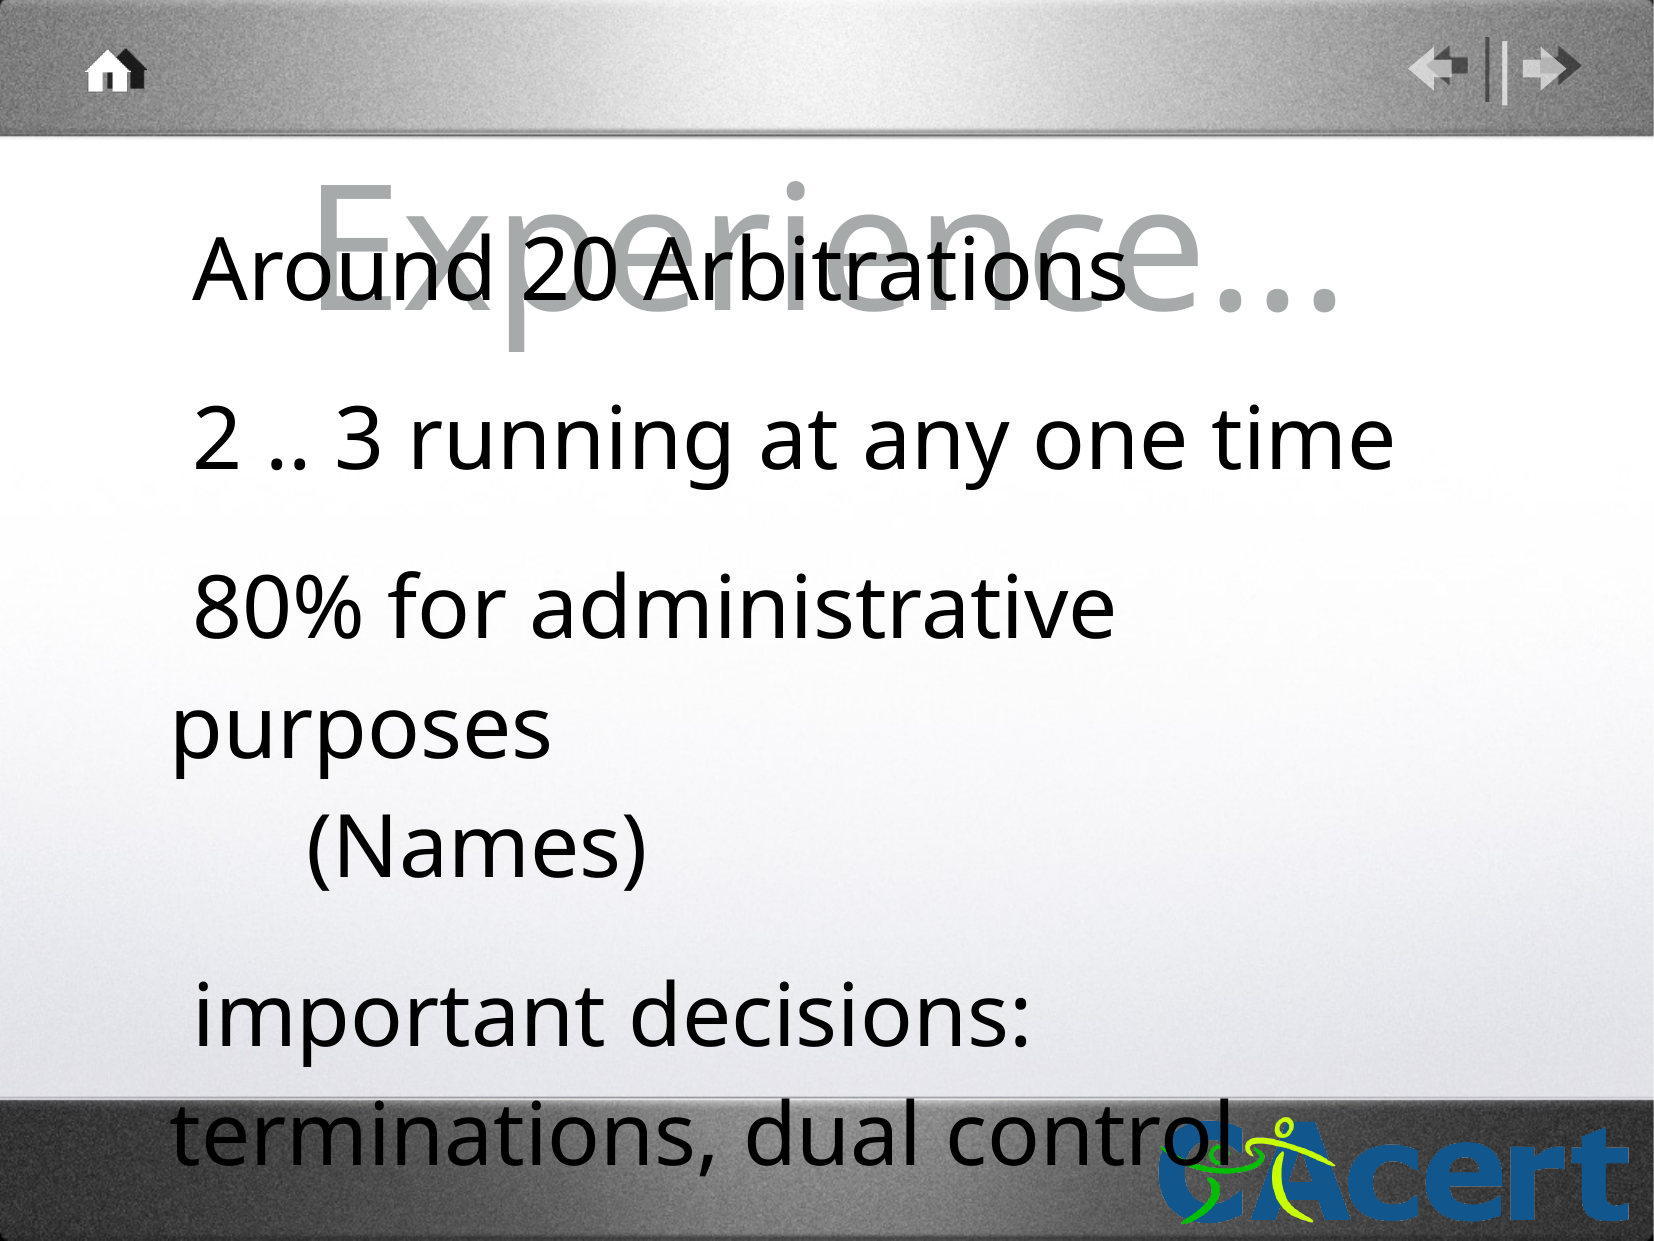

# Experience...
 Around 20 Arbitrations
 2 .. 3 running at any one time
 80% for administrative purposes
 (Names)
 important decisions: terminations, dual control